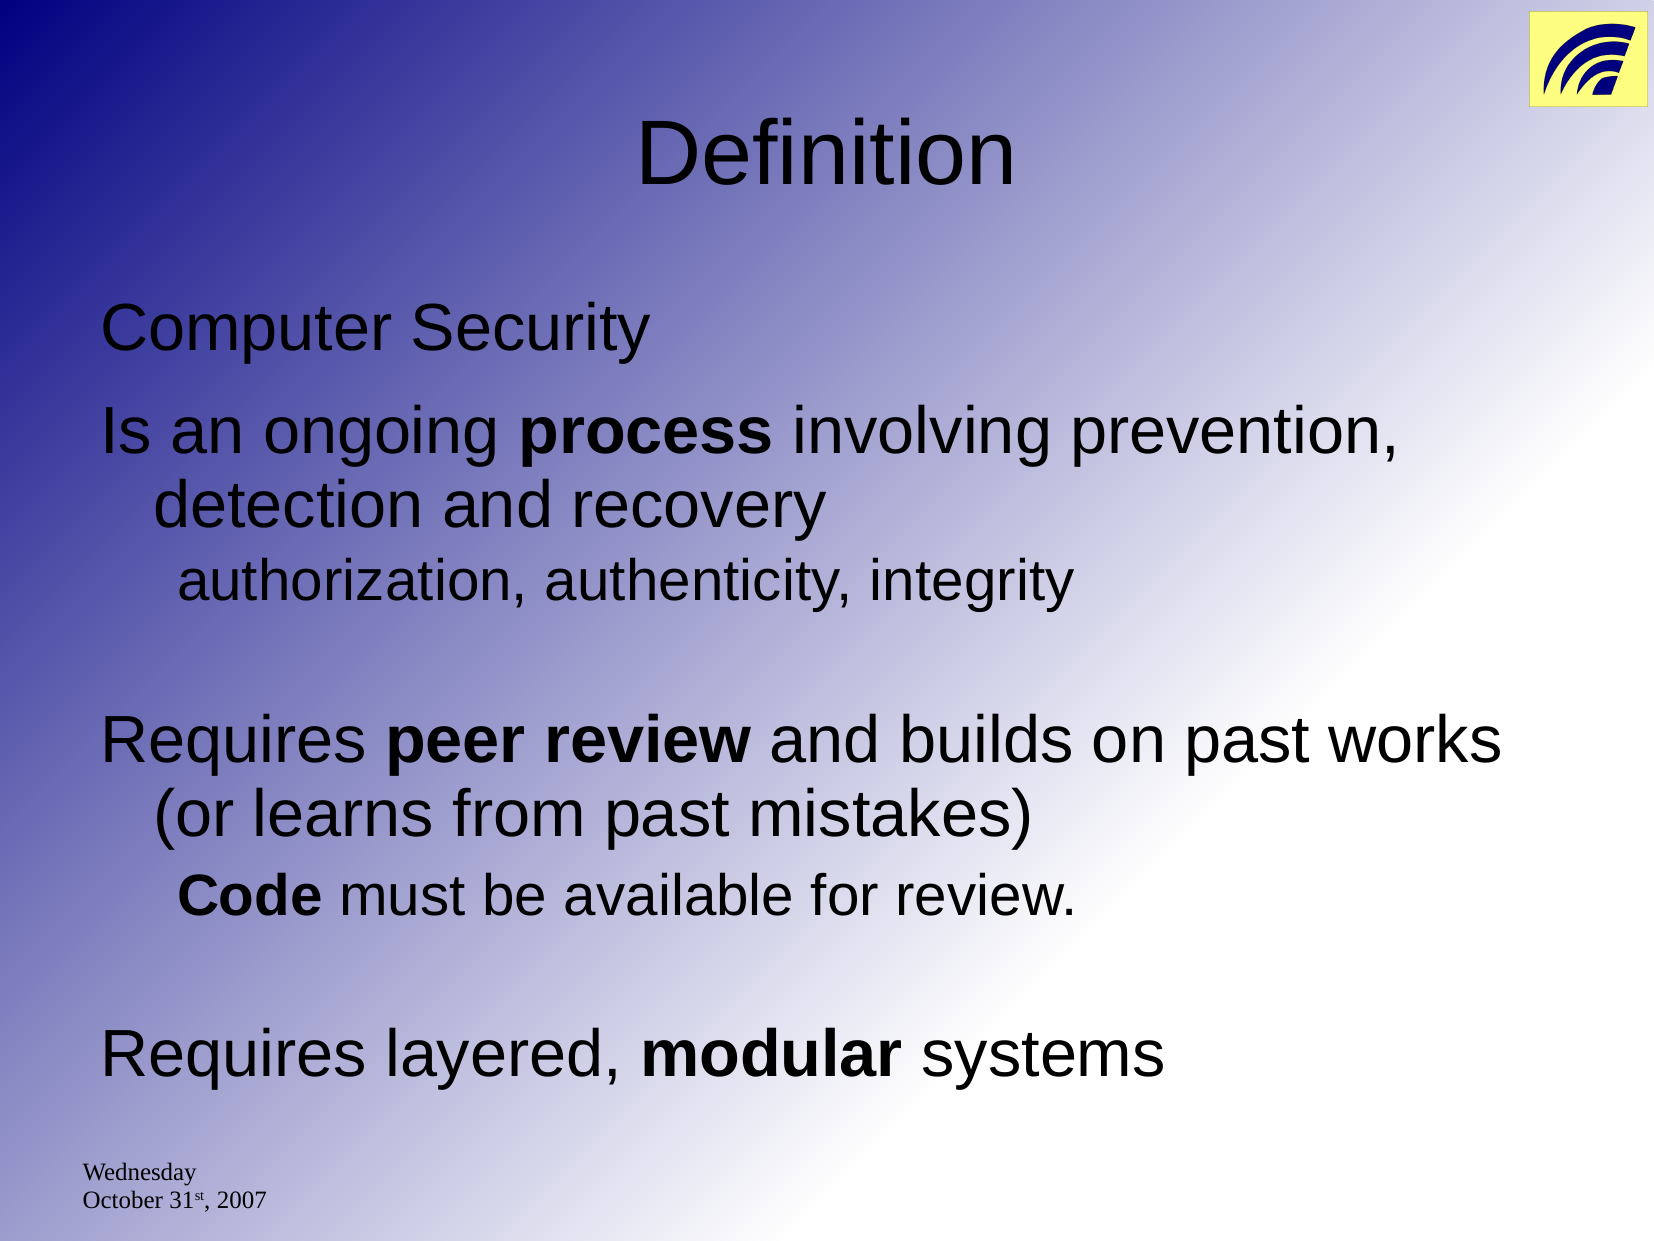

# Definition
Computer Security
Is an ongoing process involving prevention, detection and recovery
authorization, authenticity, integrity
Requires peer review and builds on past works (or learns from past mistakes)
Code must be available for review.
Requires layered, modular systems